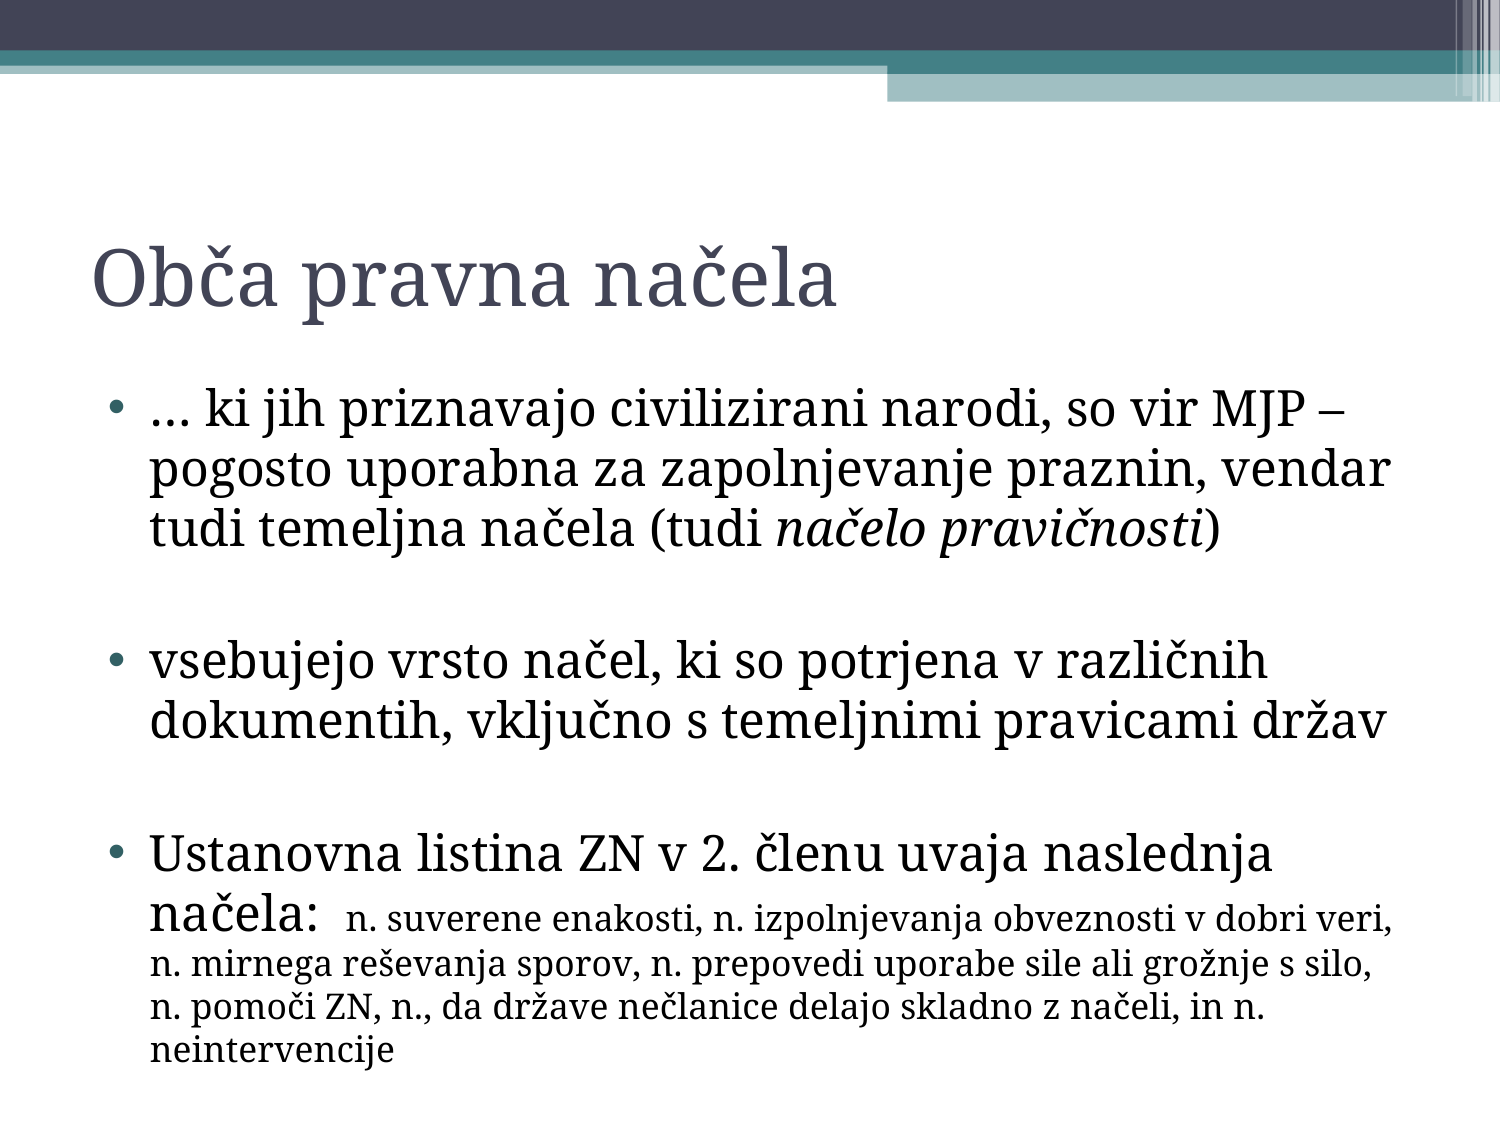

# Obča pravna načela
… ki jih priznavajo civilizirani narodi, so vir MJP – pogosto uporabna za zapolnjevanje praznin, vendar tudi temeljna načela (tudi načelo pravičnosti)
vsebujejo vrsto načel, ki so potrjena v različnih dokumentih, vključno s temeljnimi pravicami držav
Ustanovna listina ZN v 2. členu uvaja naslednja načela: n. suverene enakosti, n. izpolnjevanja obveznosti v dobri veri, n. mirnega reševanja sporov, n. prepovedi uporabe sile ali grožnje s silo, n. pomoči ZN, n., da države nečlanice delajo skladno z načeli, in n. neintervencije